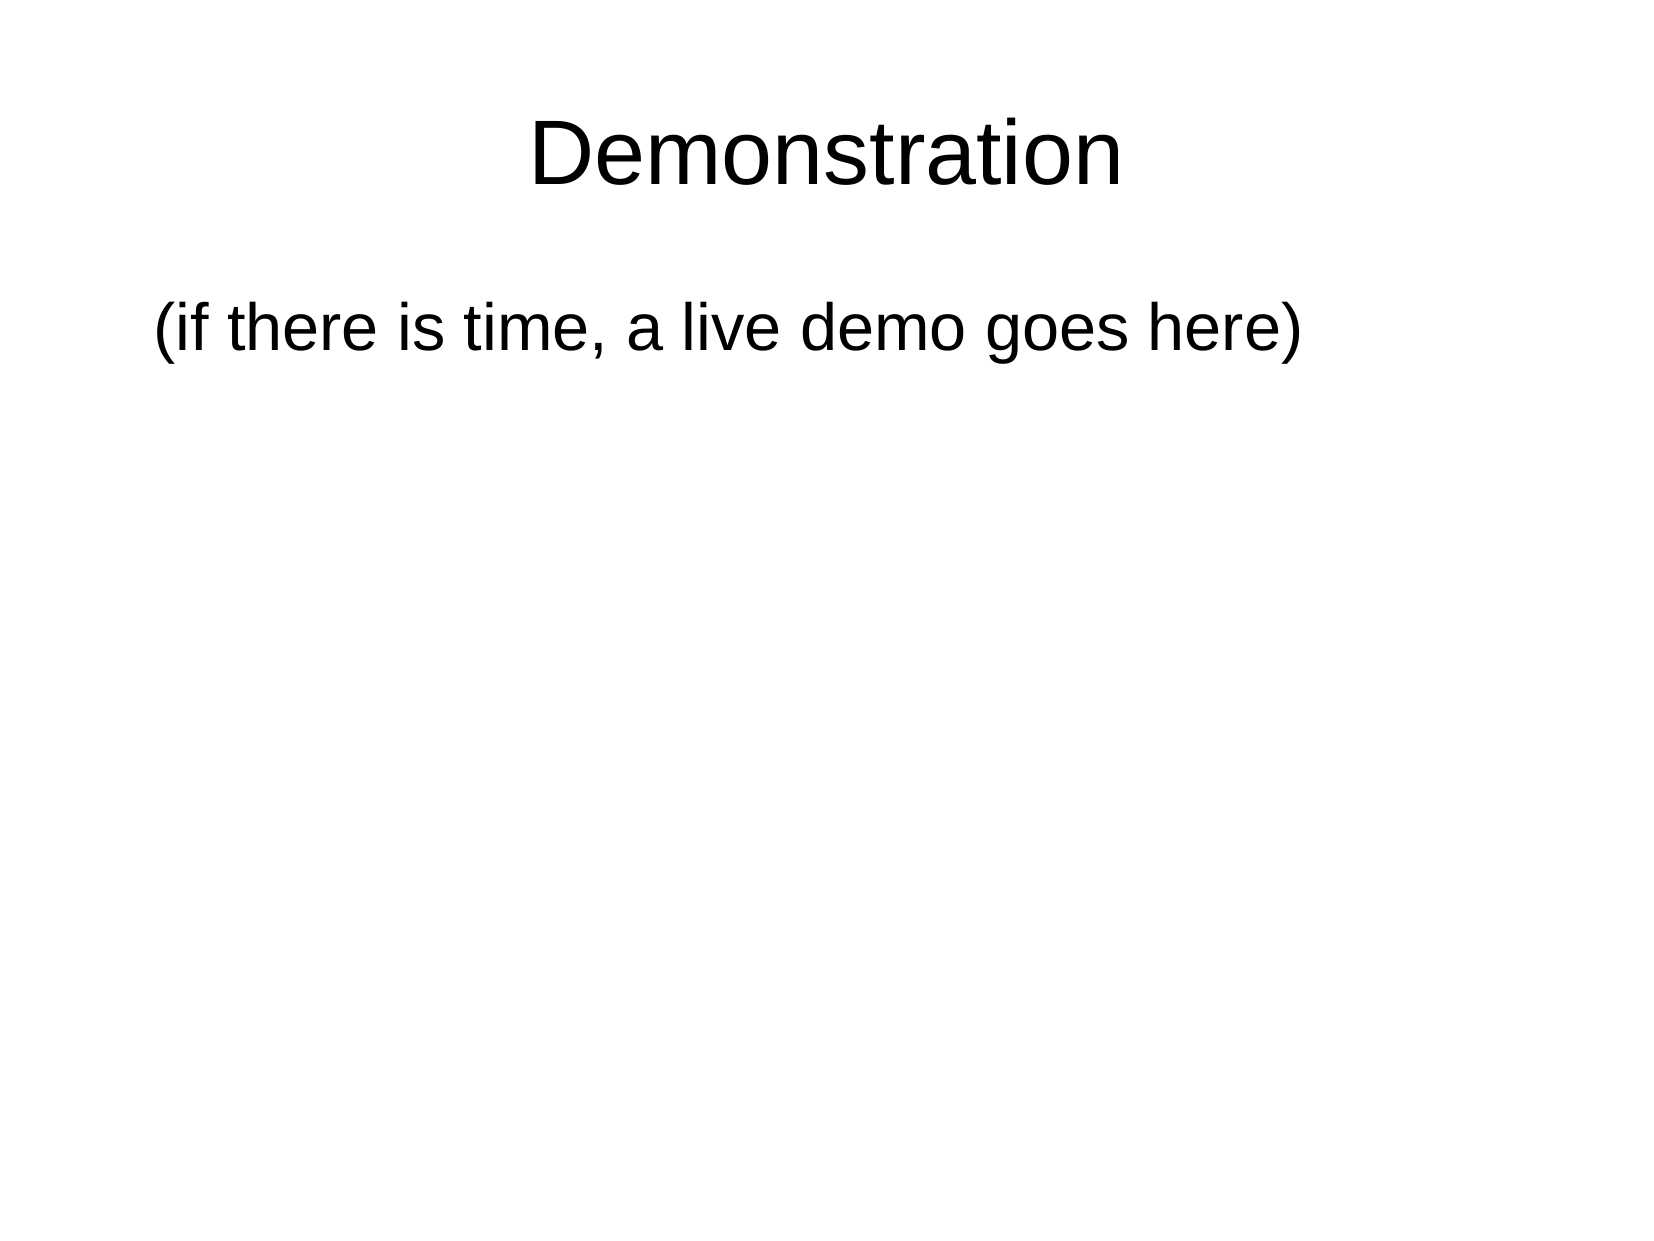

# Demonstration
(if there is time, a live demo goes here)